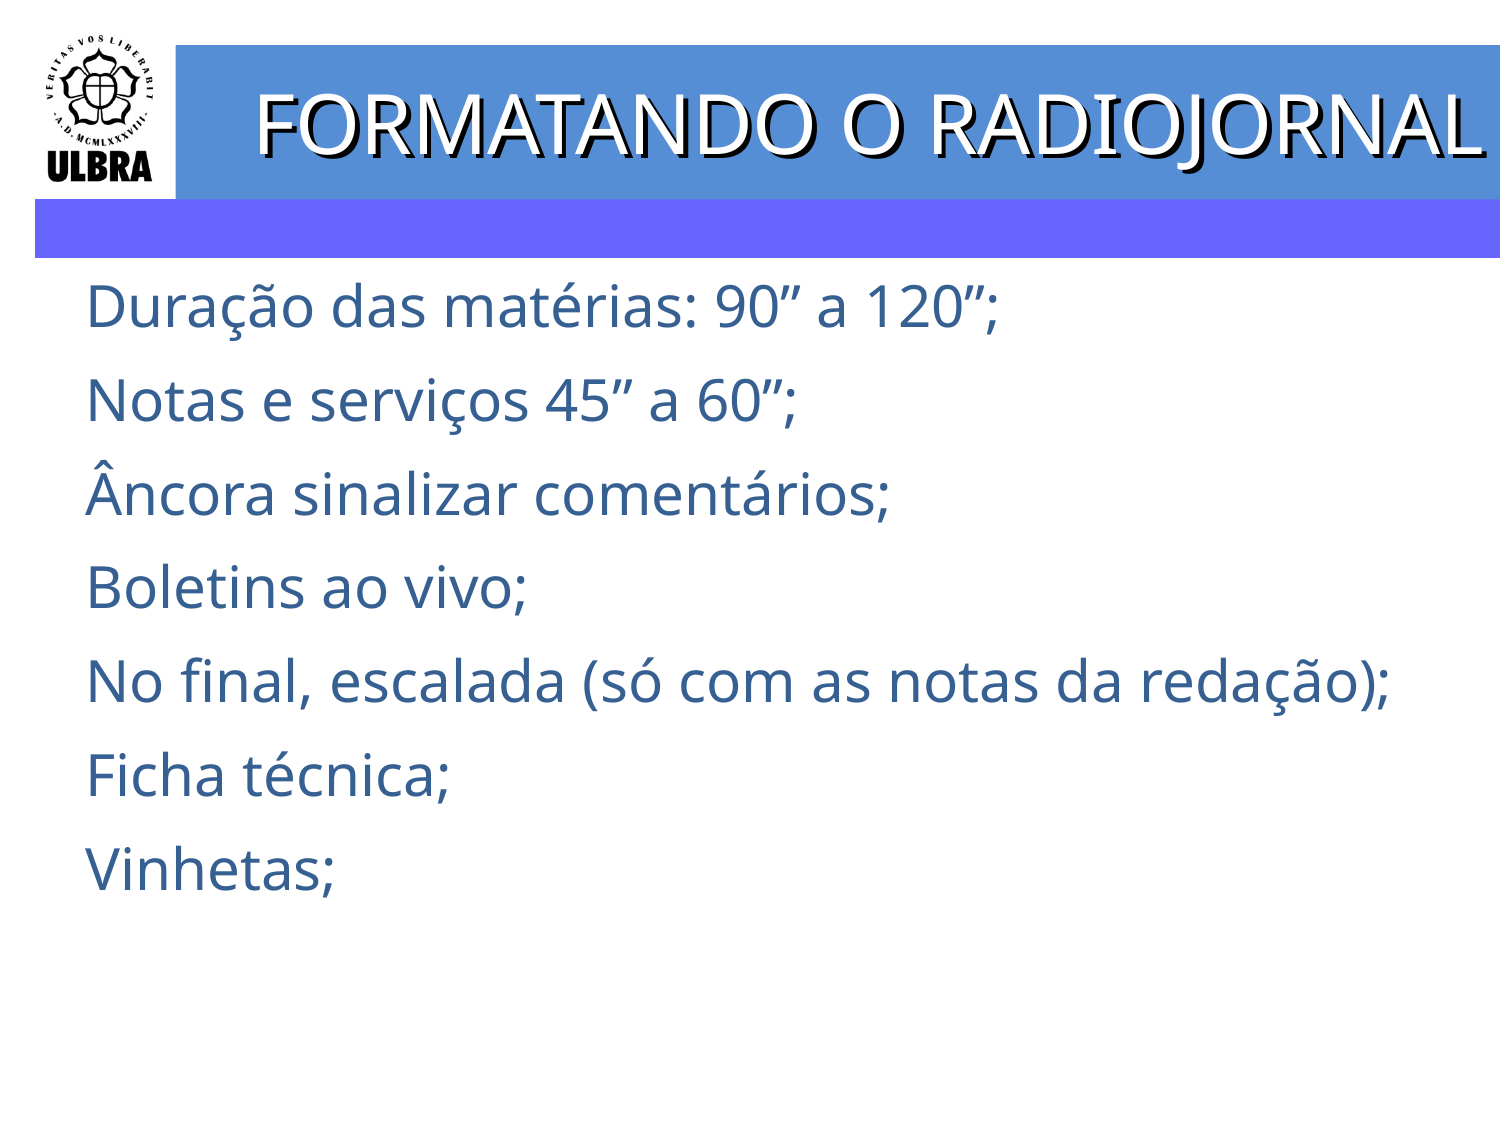

# FORMATANDO O RADIOJORNAL
Duração das matérias: 90” a 120”;
Notas e serviços 45” a 60”;
Âncora sinalizar comentários;
Boletins ao vivo;
No final, escalada (só com as notas da redação);
Ficha técnica;
Vinhetas;